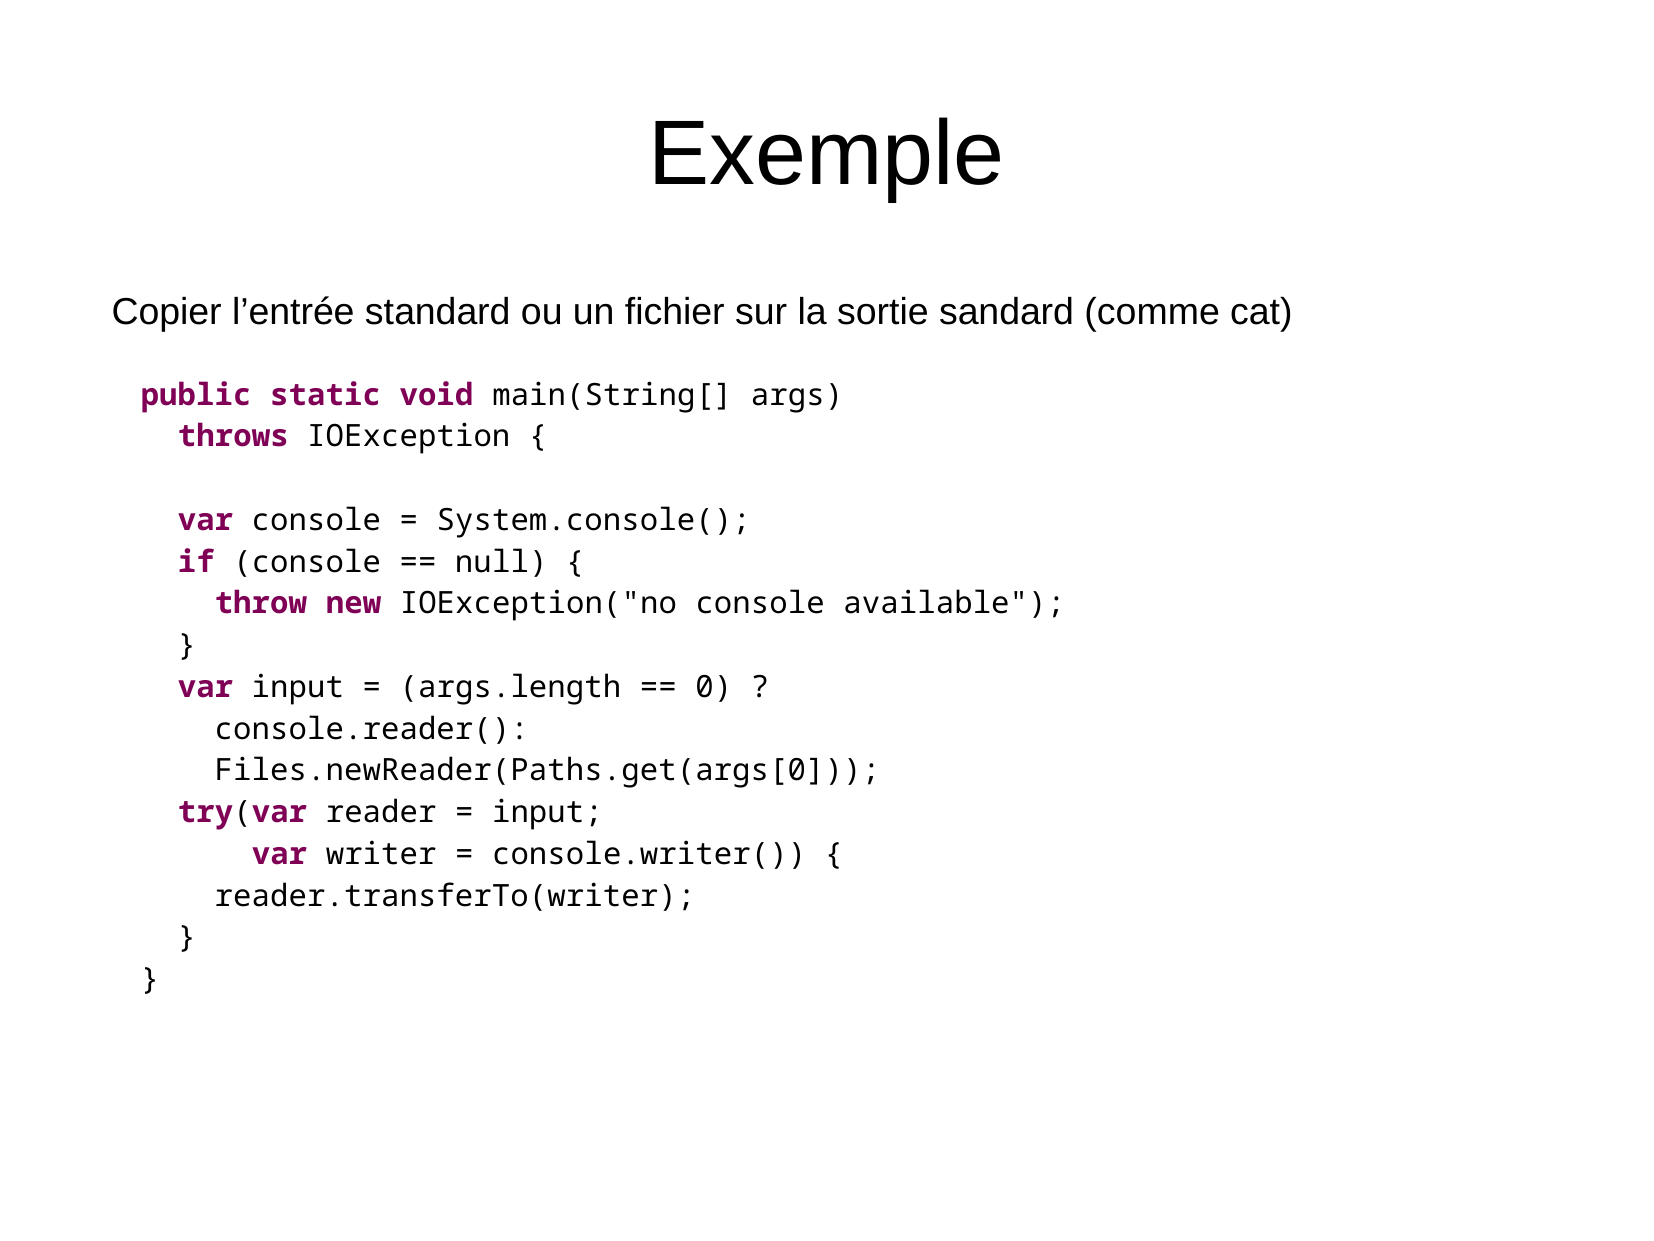

# Exemple
Copier l’entrée standard ou un fichier sur la sortie sandard (comme cat)
public static void main(String[] args)
 throws IOException {
 var console = System.console();
 if (console == null) {
 throw new IOException("no console available");
 }
 var input = (args.length == 0) ?
 console.reader():
 Files.newReader(Paths.get(args[0]));
 try(var reader = input;
 var writer = console.writer()) {
 reader.transferTo(writer);
 }
}